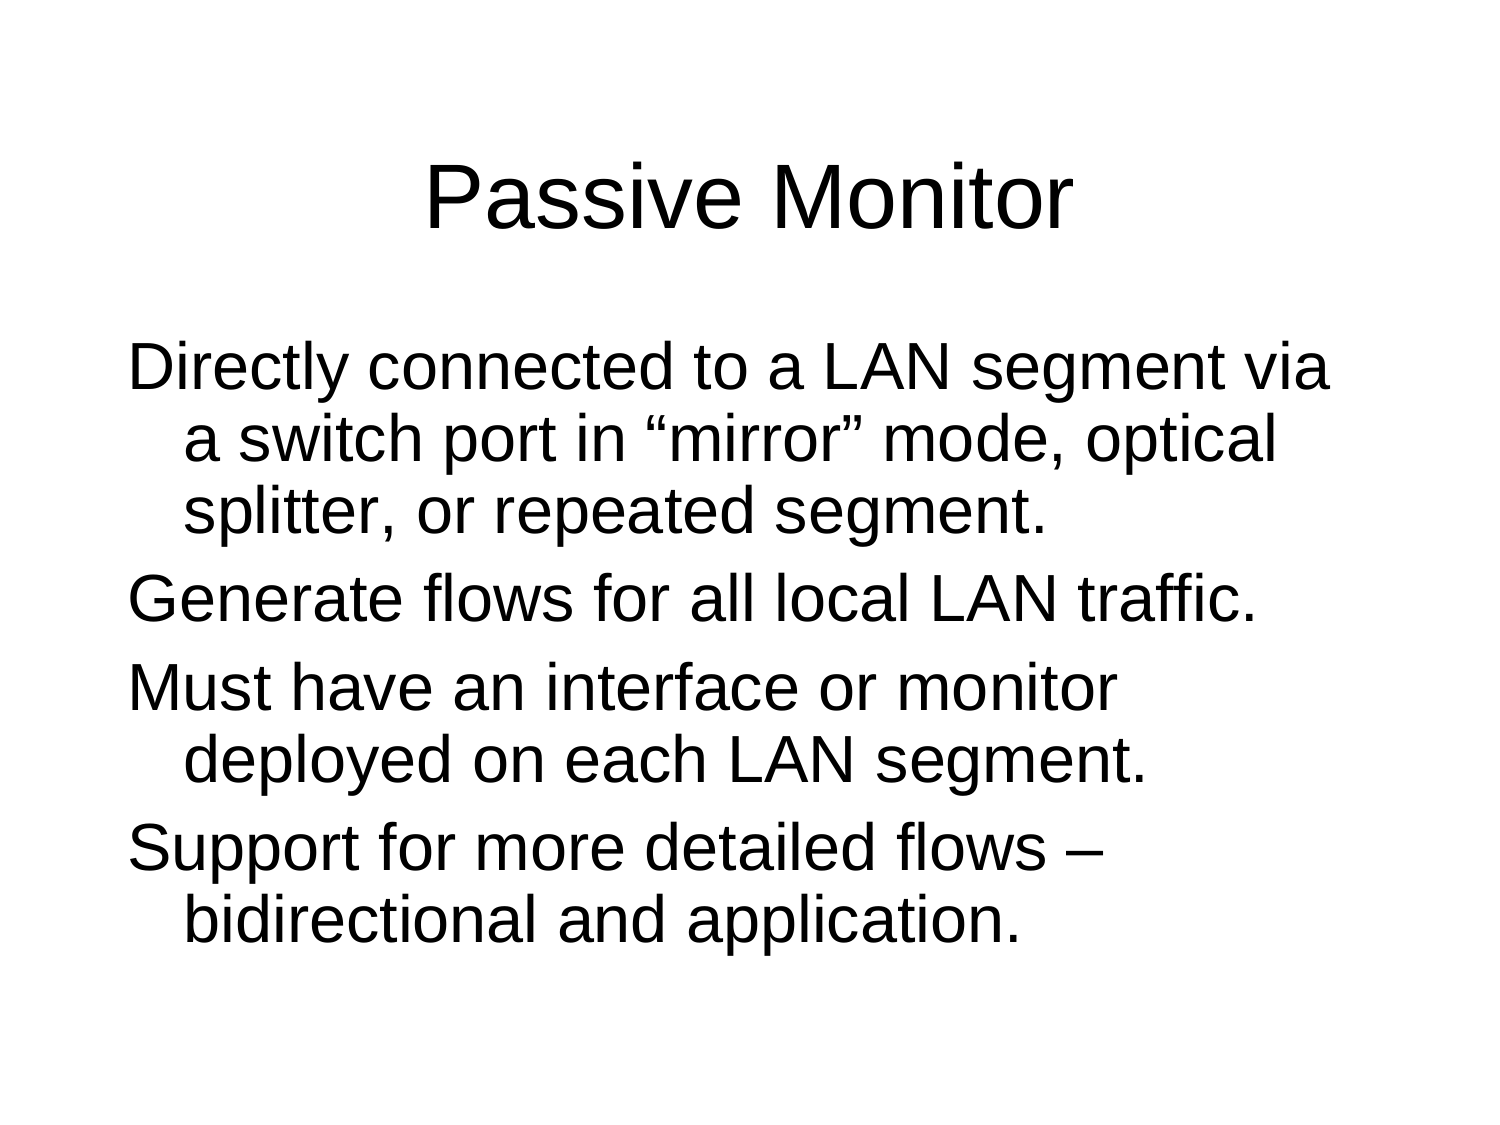

# Passive Monitor
Directly connected to a LAN segment via a switch port in “mirror” mode, optical splitter, or repeated segment.
Generate flows for all local LAN traffic.
Must have an interface or monitor deployed on each LAN segment.
Support for more detailed flows – bidirectional and application.